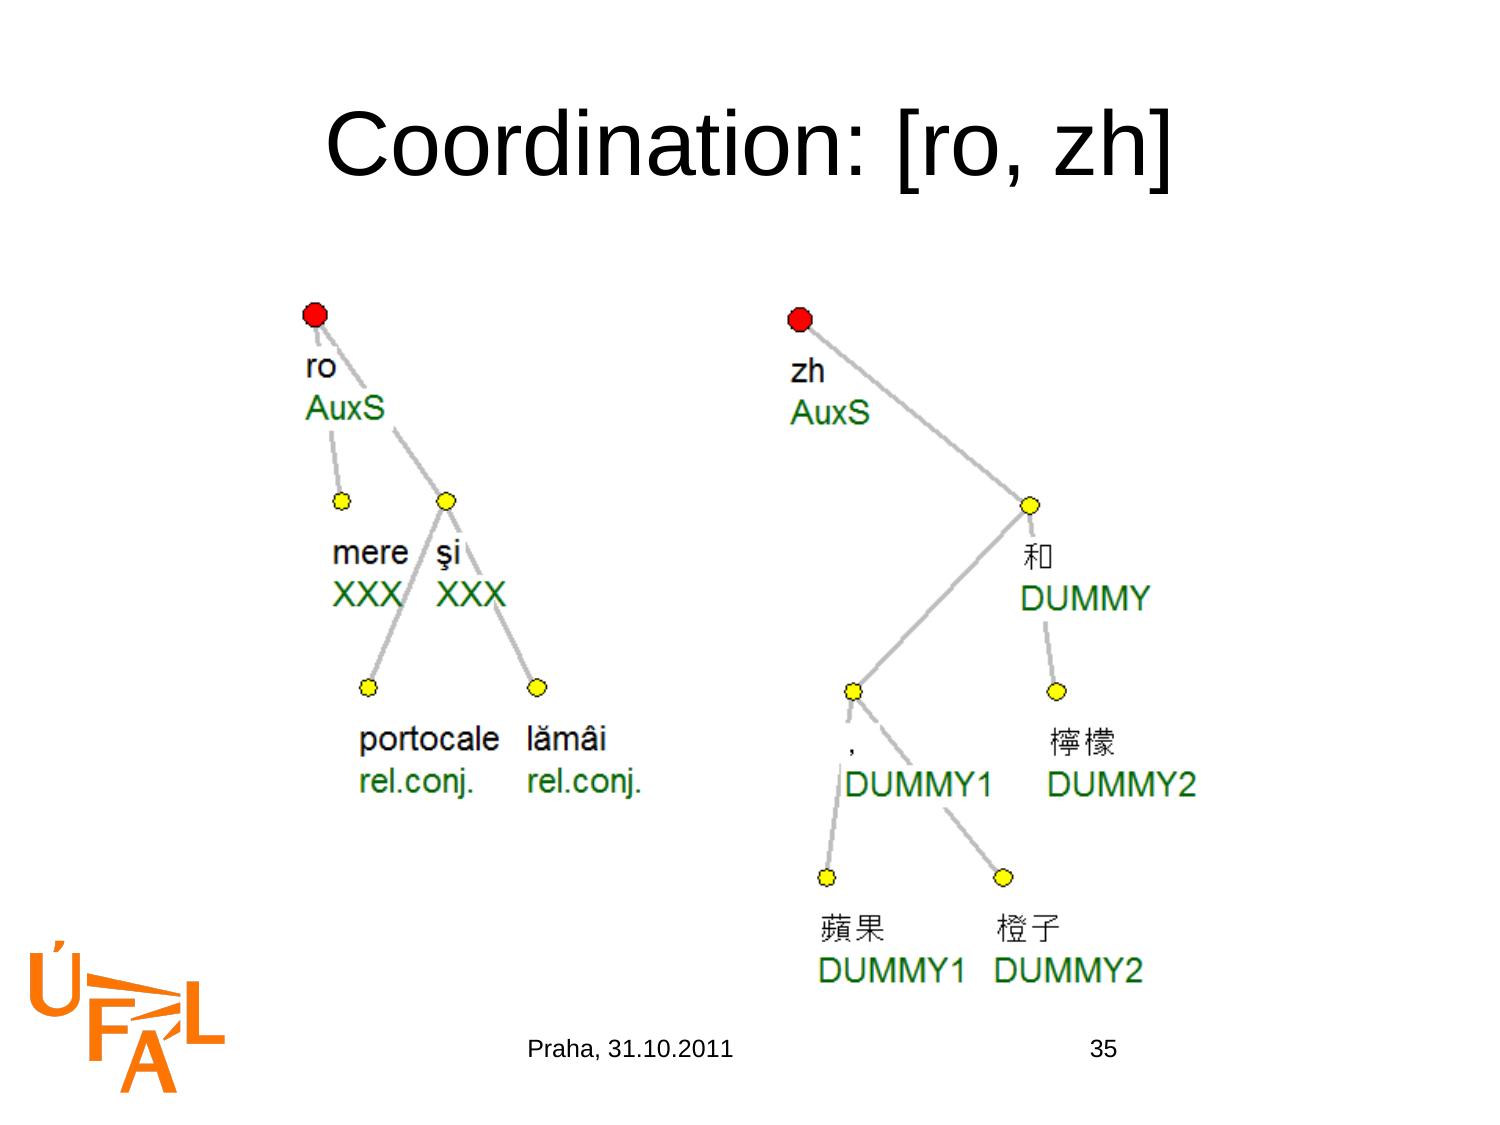

# Coordination: [ro, zh]
Praha, 31.10.2011
35